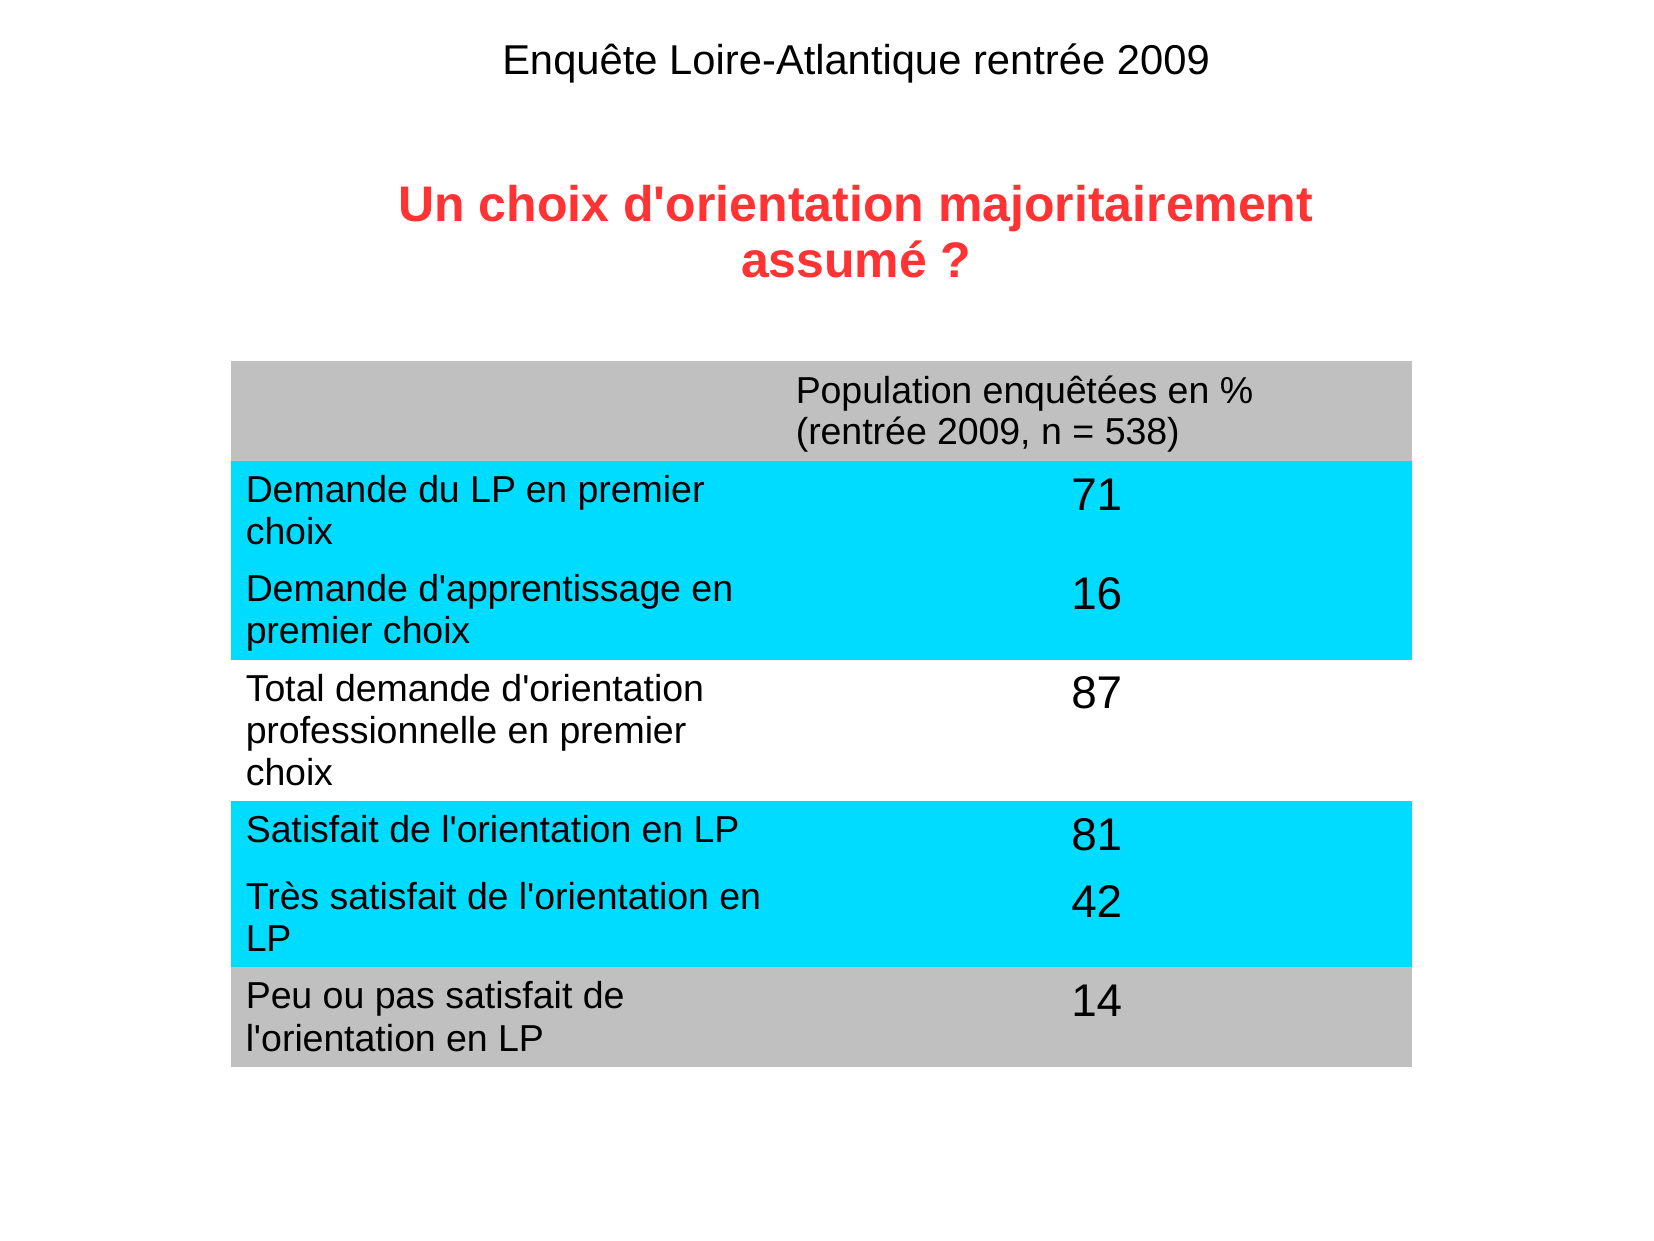

Enquête Loire-Atlantique rentrée 2009
Un choix d'orientation majoritairement assumé ?
| | Population enquêtées en % (rentrée 2009, n = 538) |
| --- | --- |
| Demande du LP en premier choix | 71 |
| Demande d'apprentissage en premier choix | 16 |
| Total demande d'orientation professionnelle en premier choix | 87 |
| Satisfait de l'orientation en LP | 81 |
| Très satisfait de l'orientation en LP | 42 |
| Peu ou pas satisfait de l'orientation en LP | 14 |